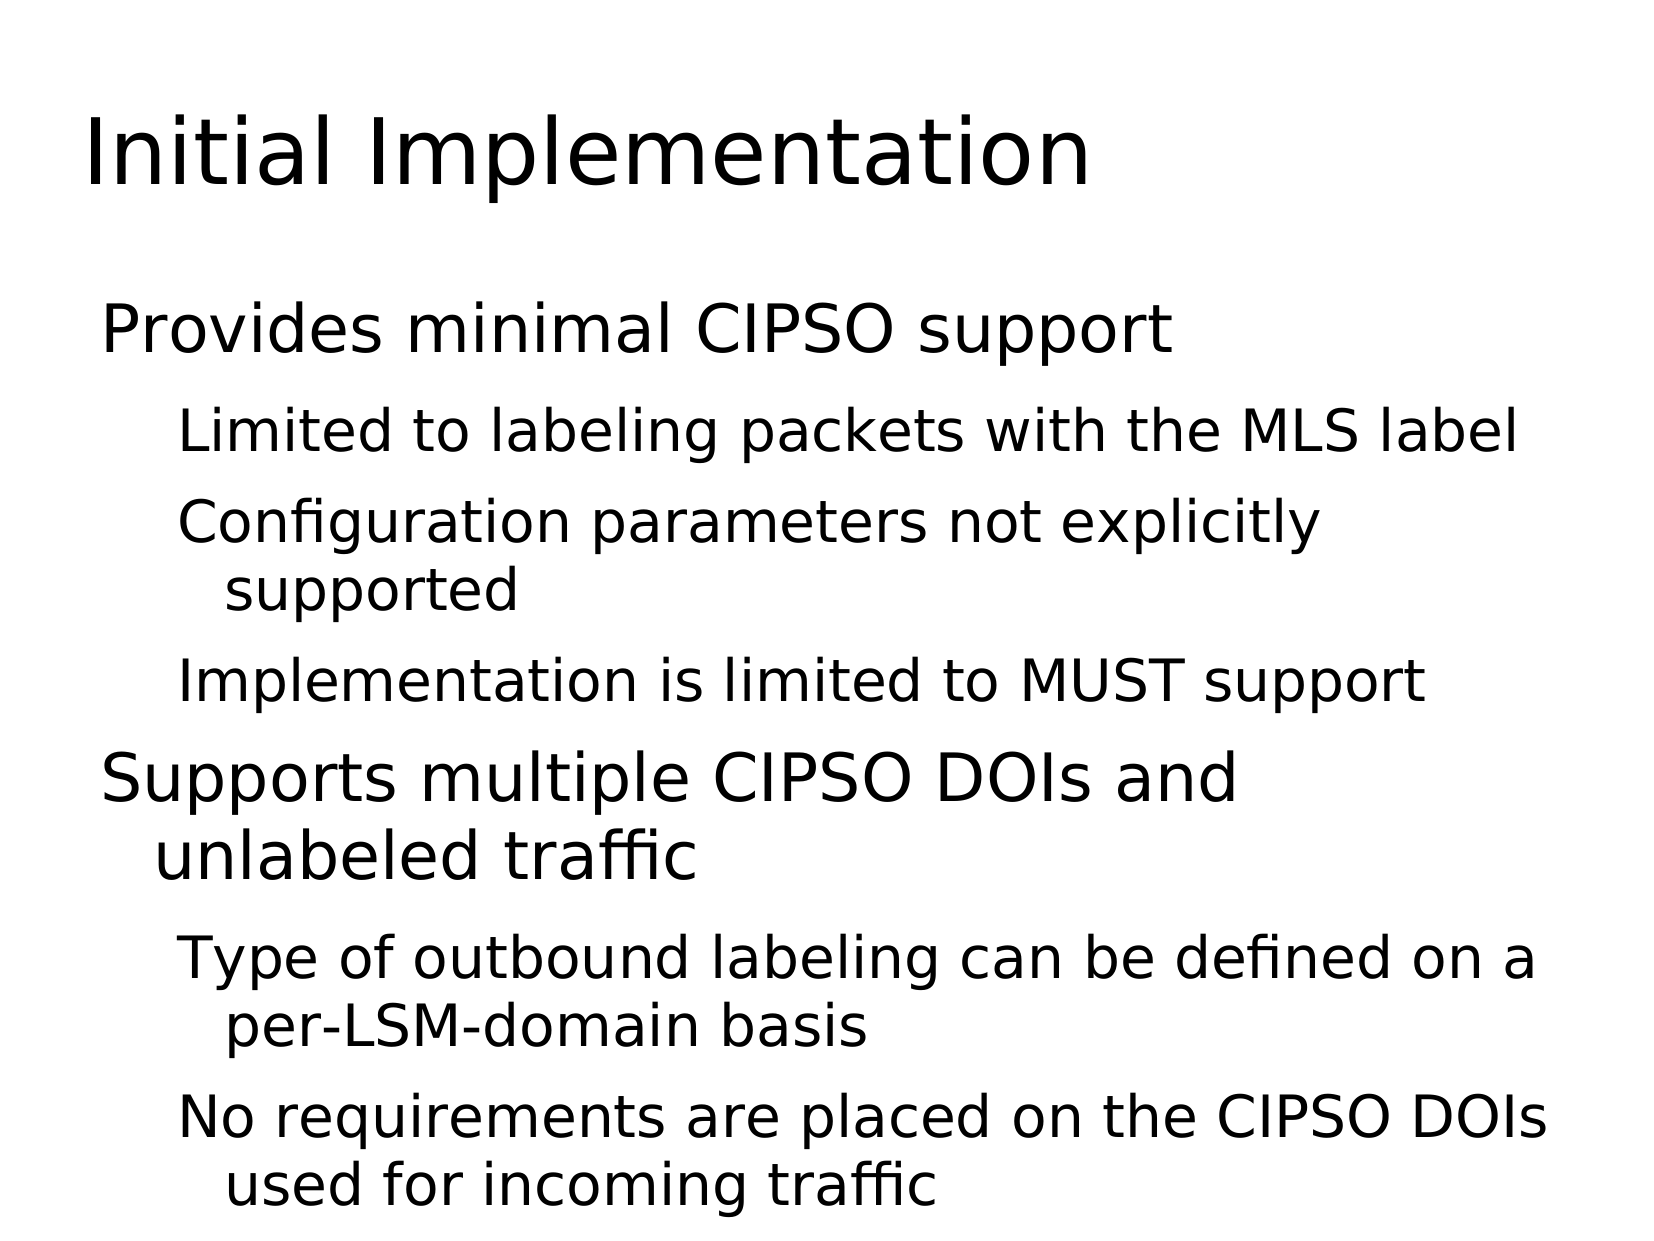

# Initial Implementation
Provides minimal CIPSO support
Limited to labeling packets with the MLS label
Configuration parameters not explicitly supported
Implementation is limited to MUST support
Supports multiple CIPSO DOIs and unlabeled traffic
Type of outbound labeling can be defined on a per-LSM-domain basis
No requirements are placed on the CIPSO DOIs used for incoming traffic